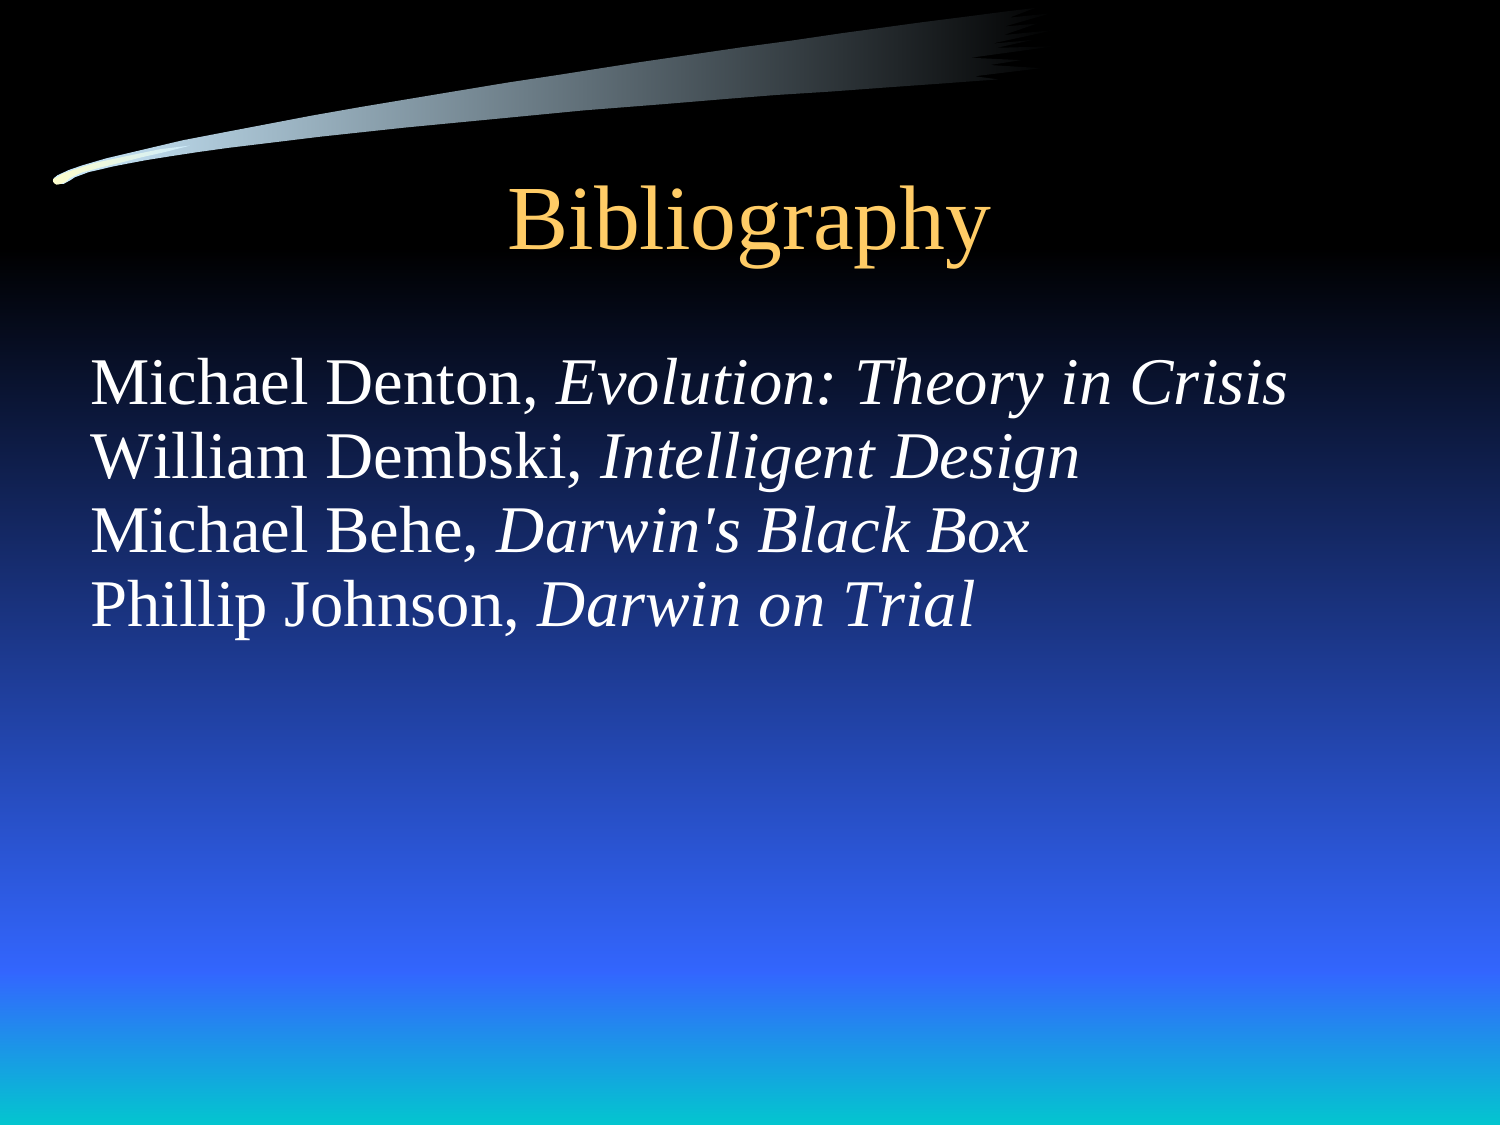

# Bibliography
Michael Denton, Evolution: Theory in Crisis
William Dembski, Intelligent Design
Michael Behe, Darwin's Black Box
Phillip Johnson, Darwin on Trial